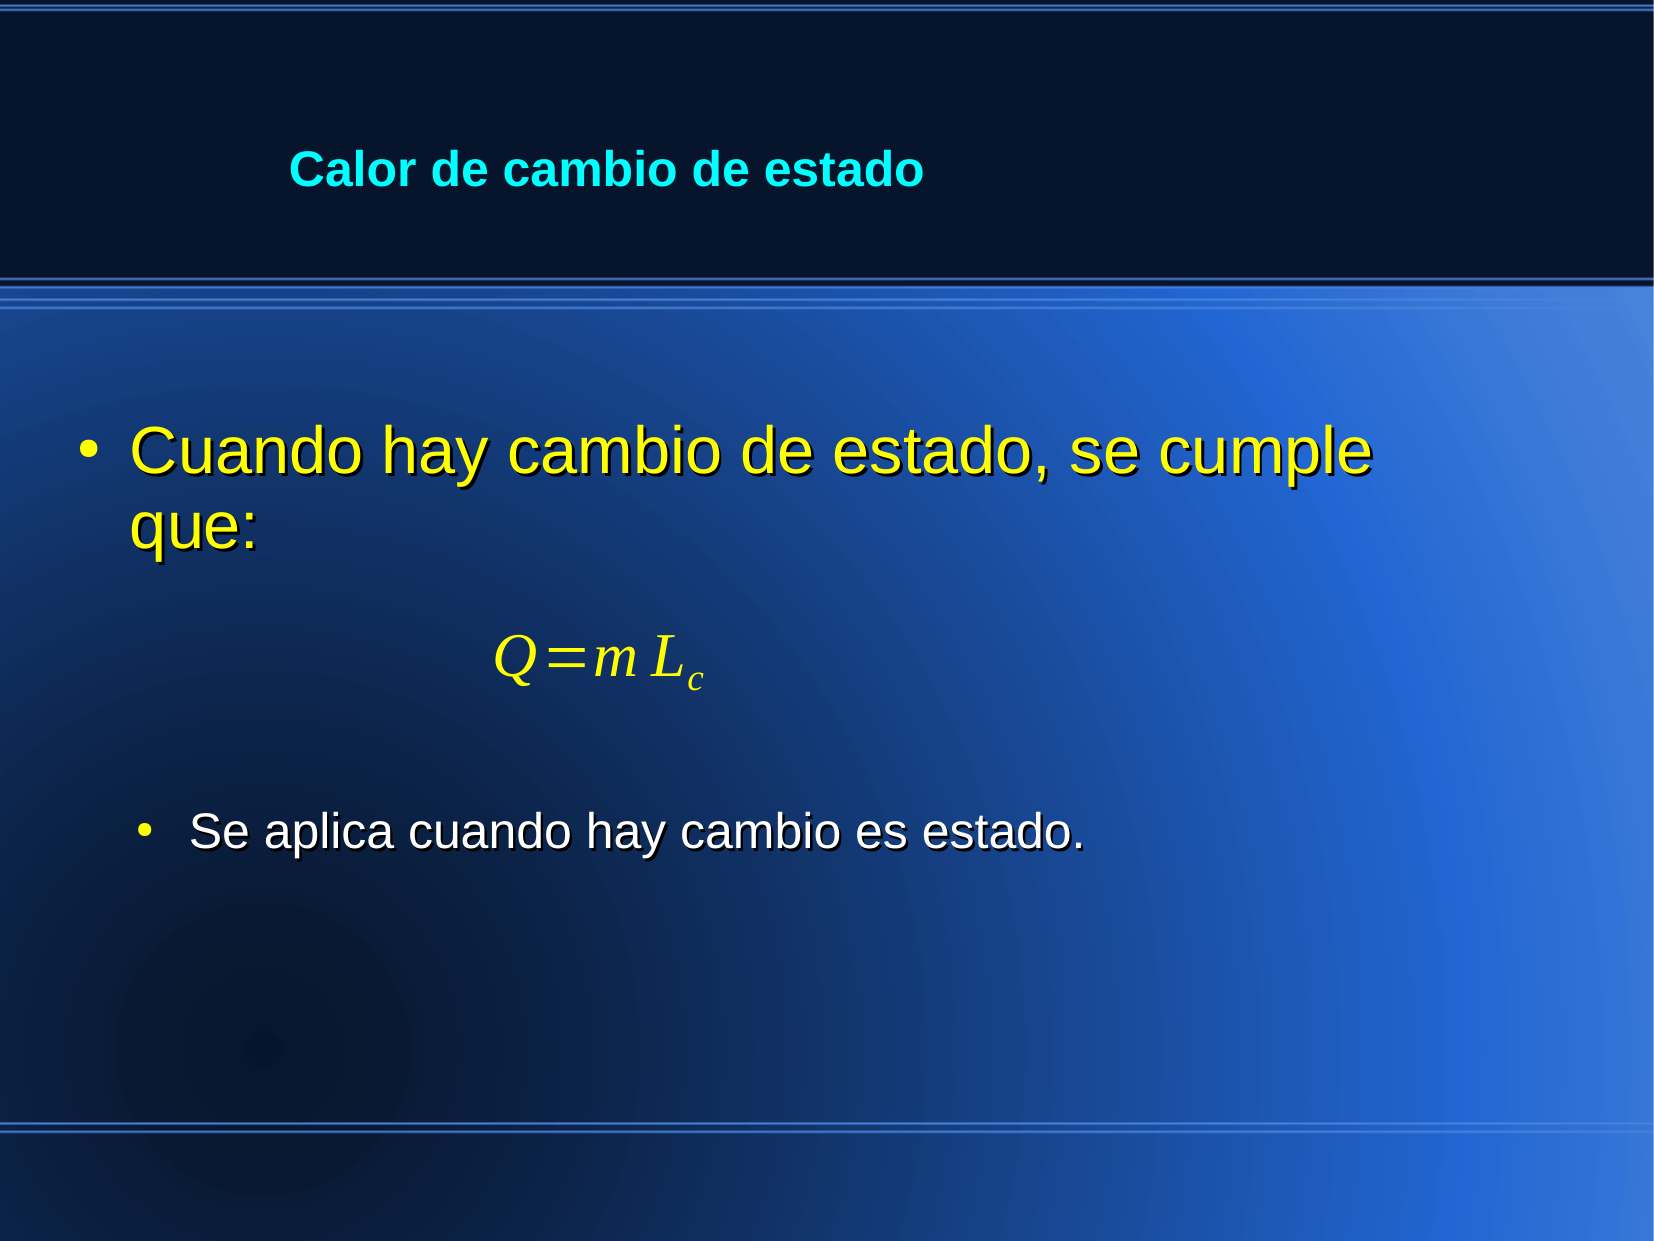

# Calor de cambio de estado
Cuando hay cambio de estado, se cumple que:
Se aplica cuando hay cambio es estado.